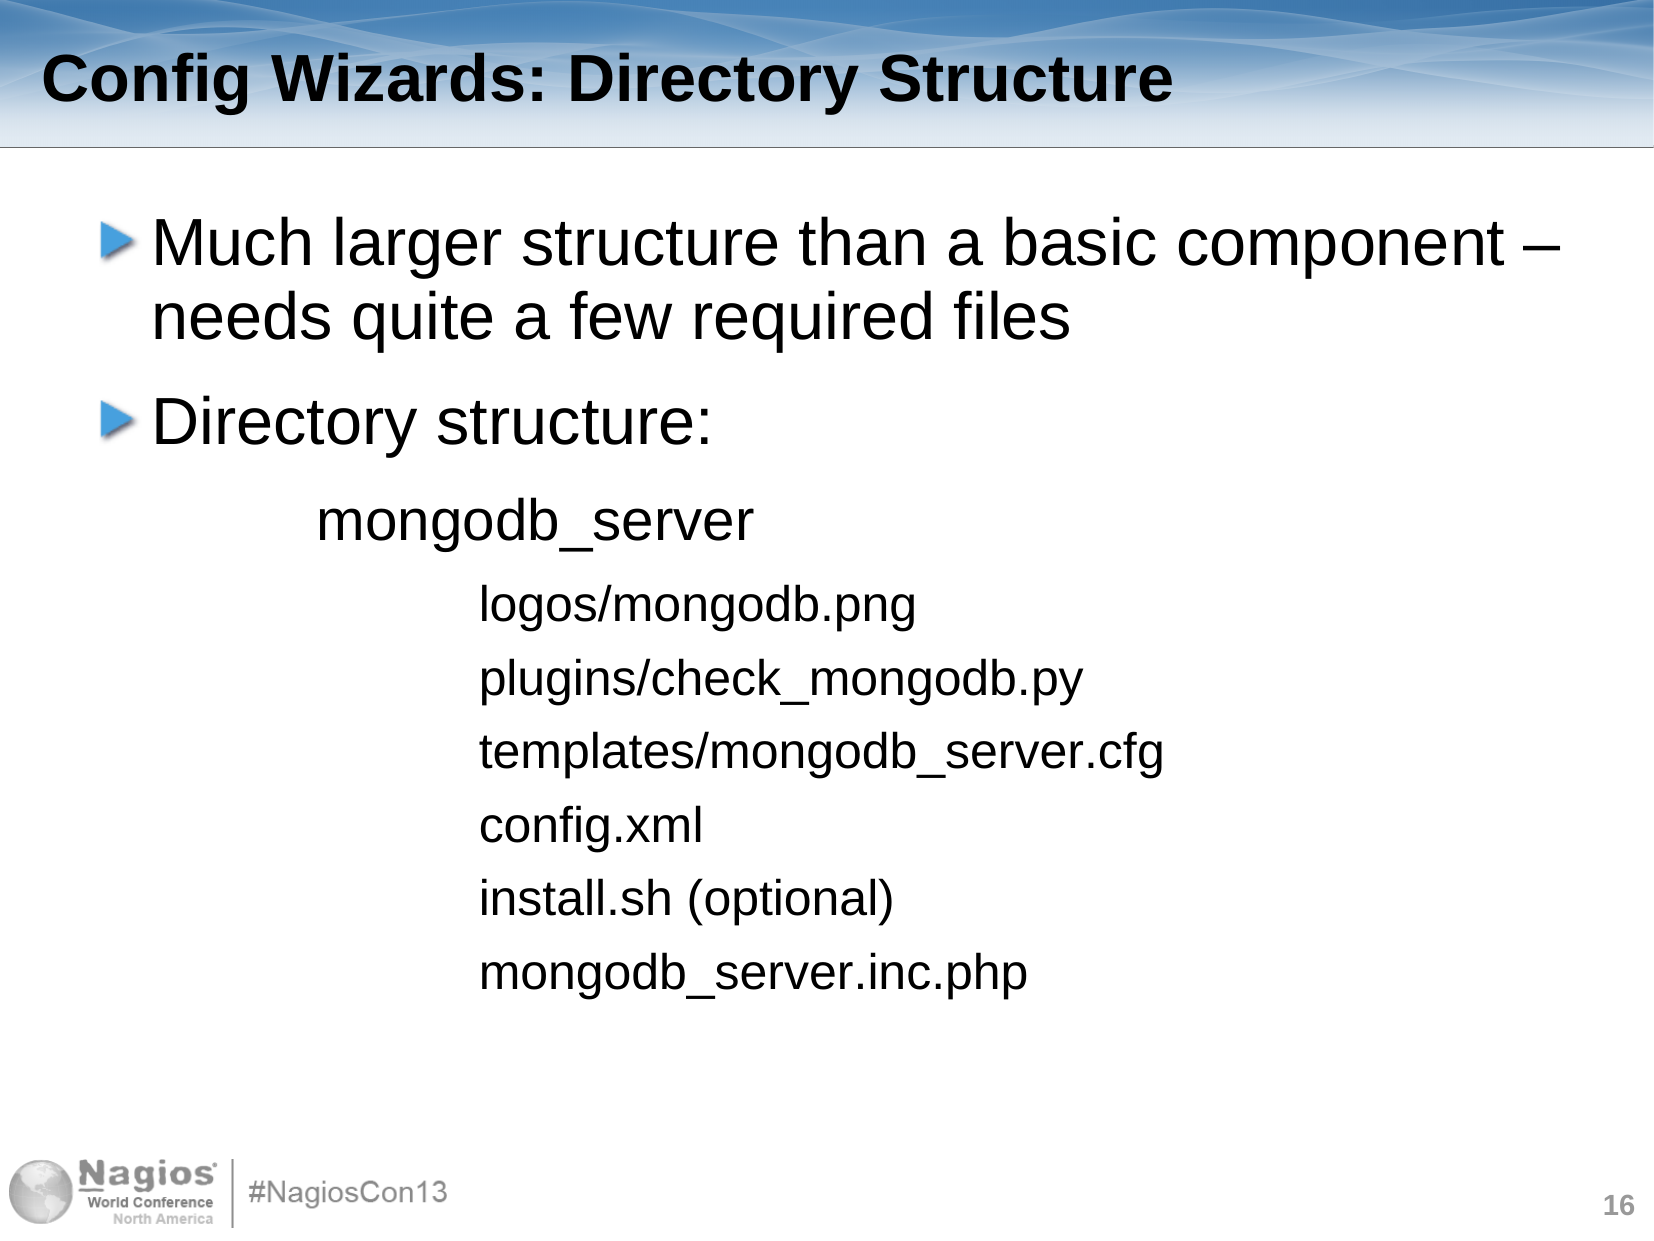

# Config Wizards: Directory Structure
Much larger structure than a basic component – needs quite a few required files
Directory structure:
mongodb_server
logos/mongodb.png
plugins/check_mongodb.py
templates/mongodb_server.cfg
config.xml
install.sh (optional)
mongodb_server.inc.php
16